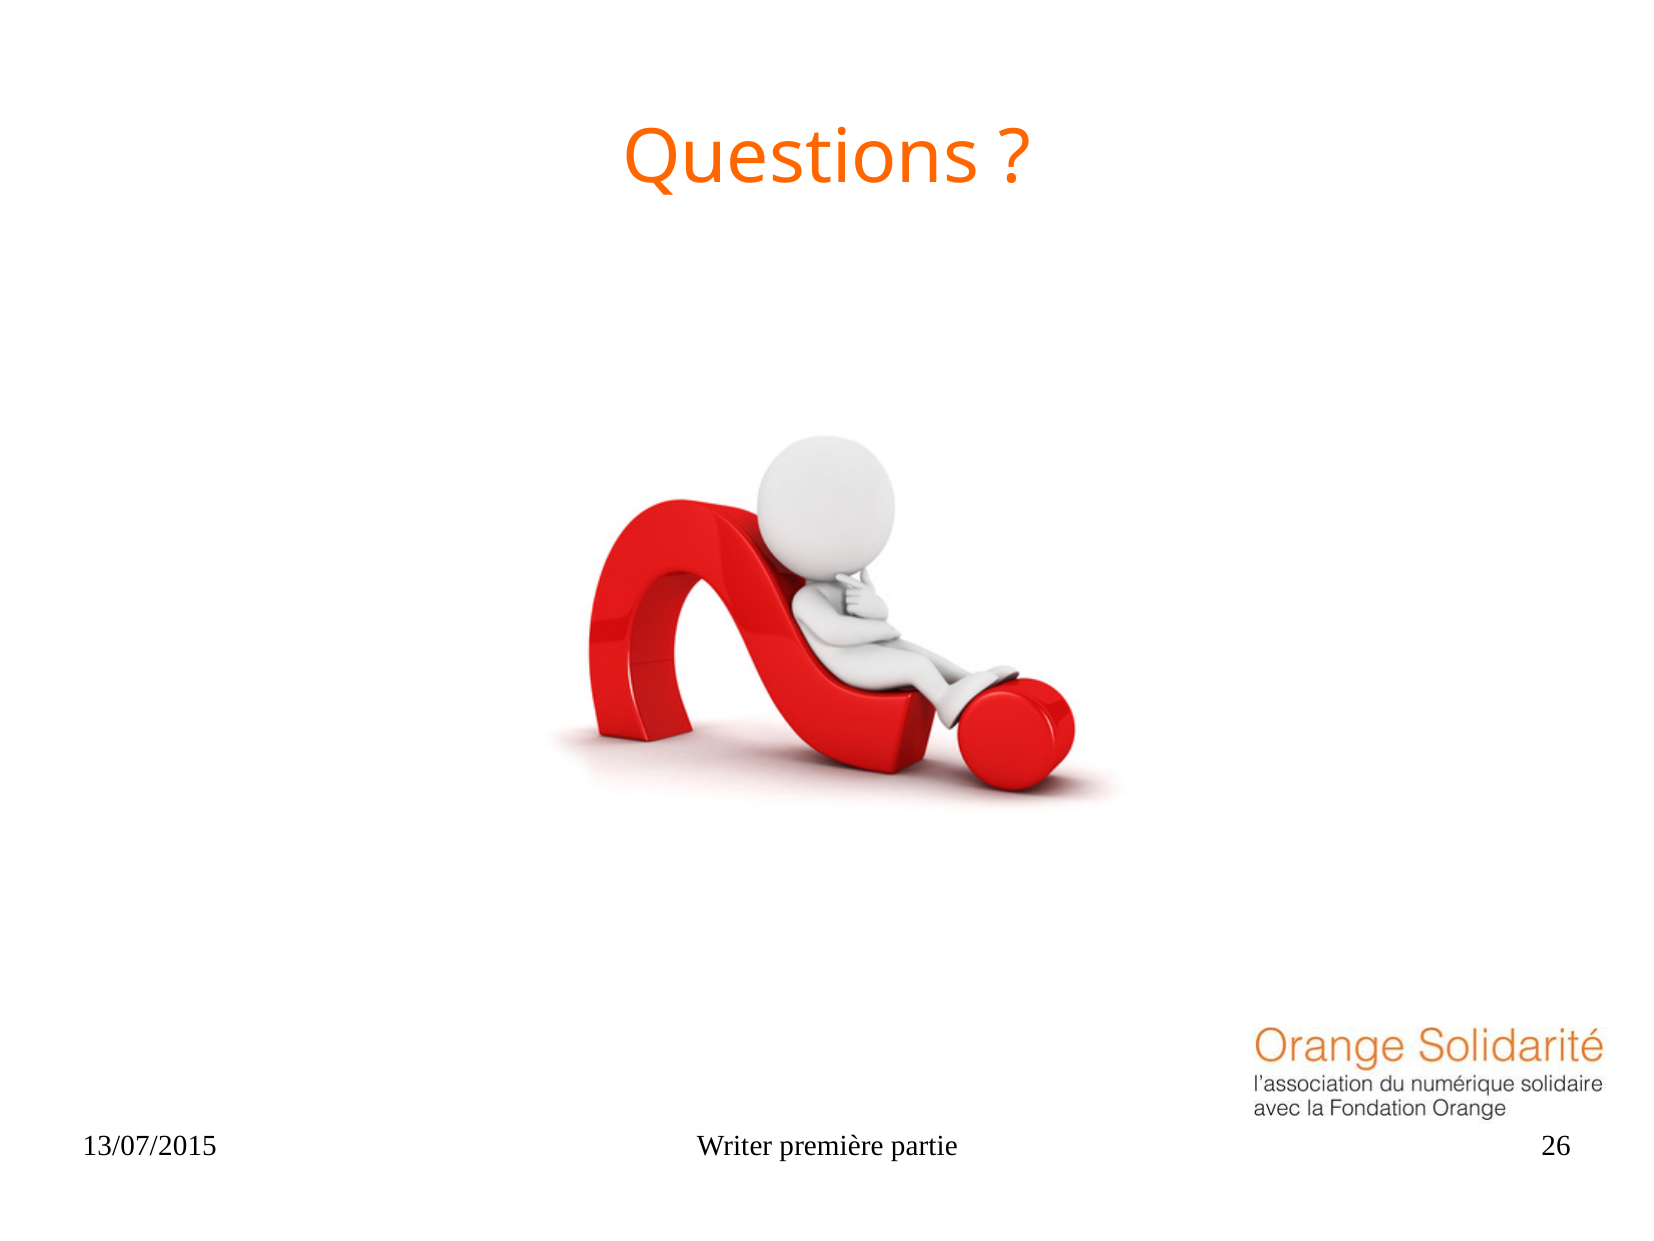

# Questions ?
13/07/2015
Writer première partie
26